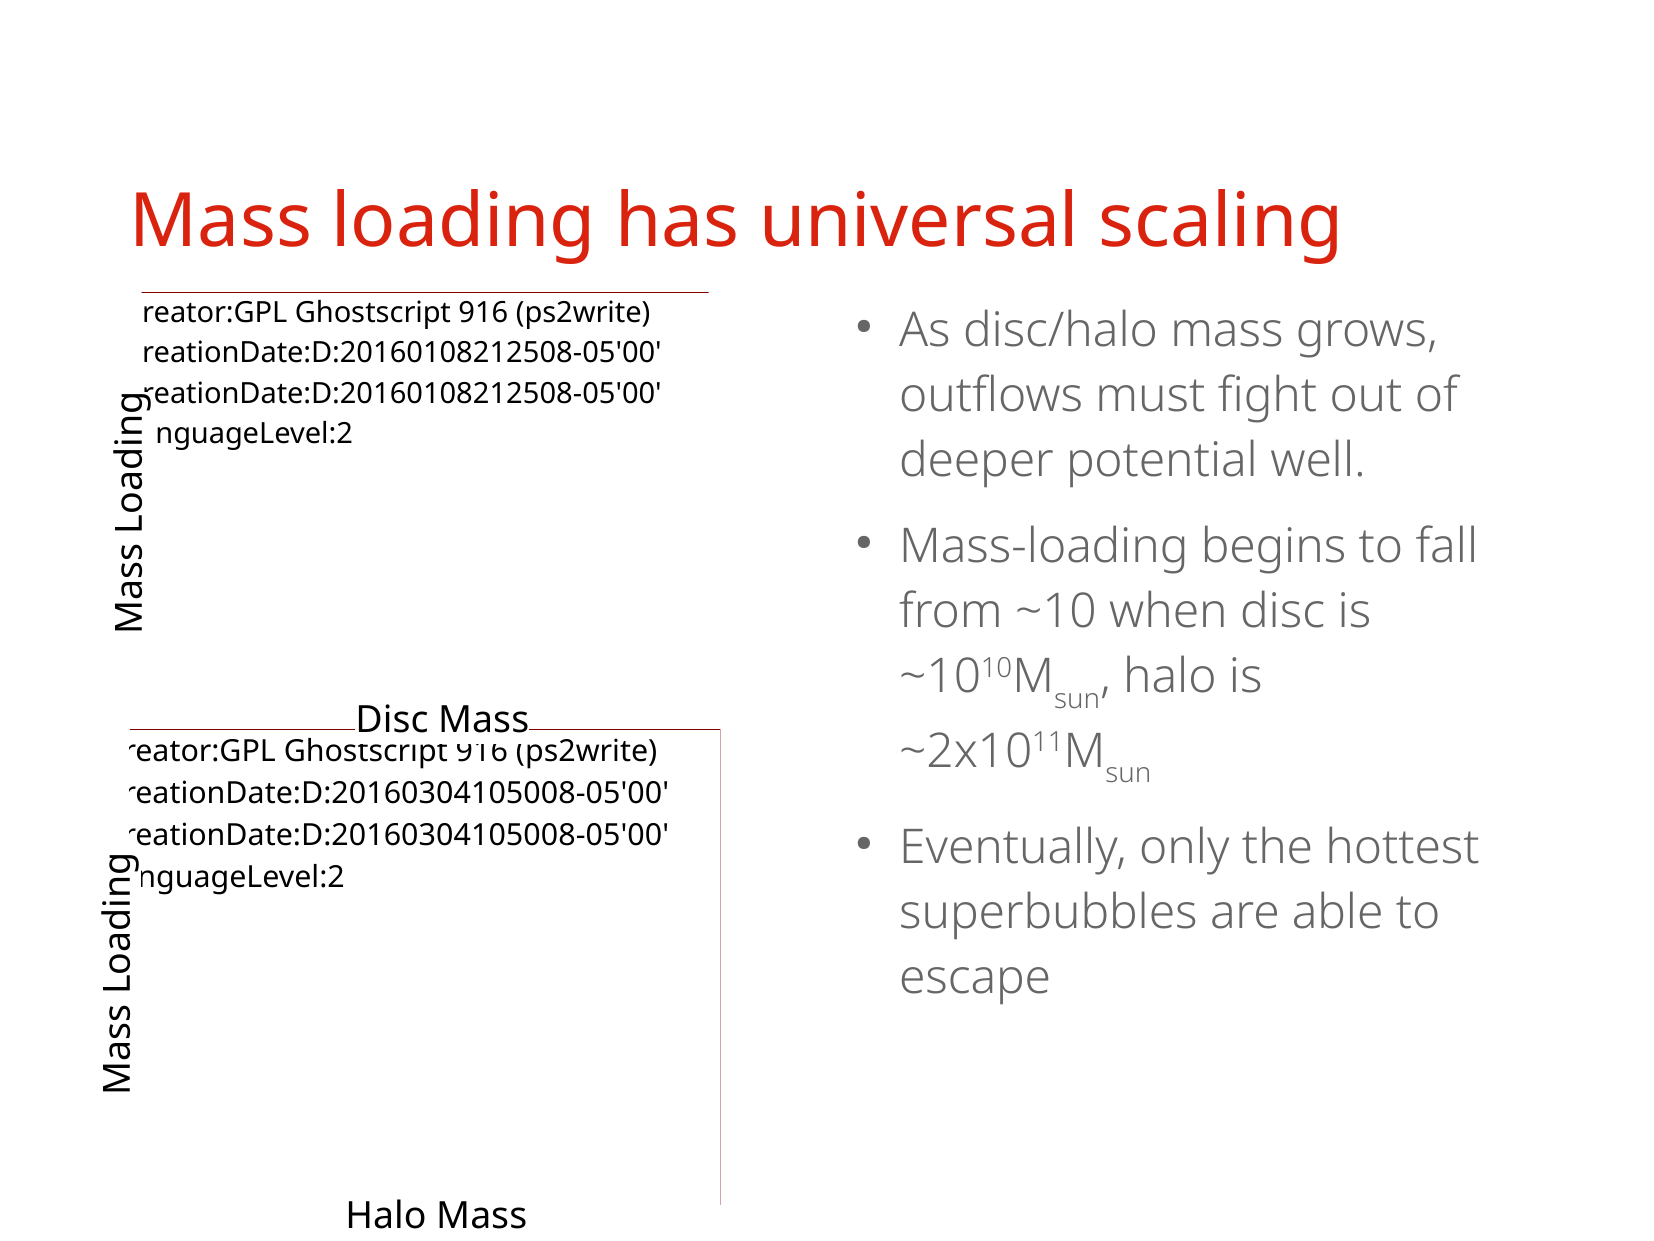

# Mass loading has universal scaling
As disc/halo mass grows, outflows must fight out of deeper potential well.
Mass-loading begins to fall from ~10 when disc is ~1010Msun, halo is ~2x1011Msun
Eventually, only the hottest superbubbles are able to escape
Mass Loading
Disc Mass
Mass Loading
Halo Mass